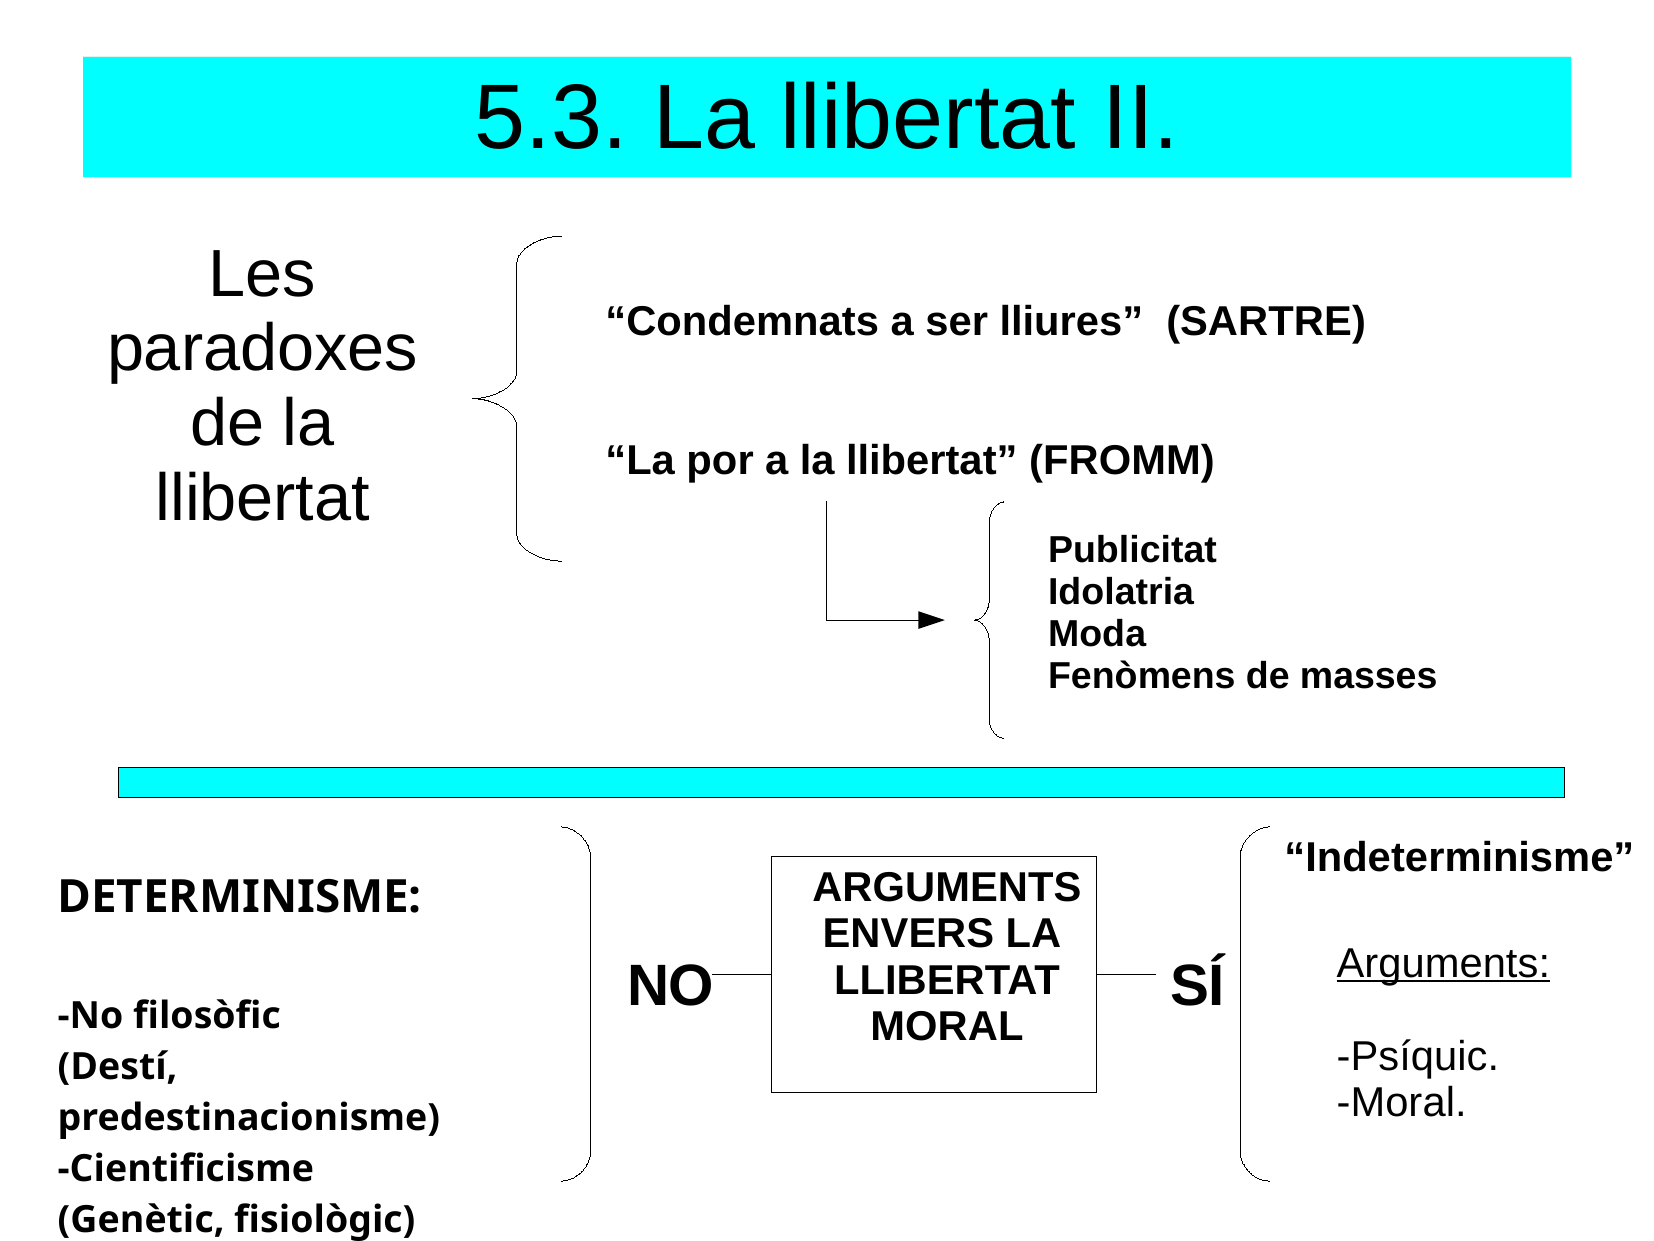

5.3. La llibertat II.
7. Filosofia pràctica
# Les paradoxes
de la llibertat
“Condemnats a ser lliures” (SARTRE)
“La por a la llibertat” (FROMM)
Publicitat
Idolatria
Moda
Fenòmens de masses
“Indeterminisme”
DETERMINISME:
-No filosòfic
(Destí, predestinacionisme)
-Cientificisme
(Genètic, fisiològic)
-Ambientalisme
ARGUMENTS
ENVERS LA
LLIBERTAT
MORAL
Arguments:
-Psíquic.
-Moral.
NO
SÍ